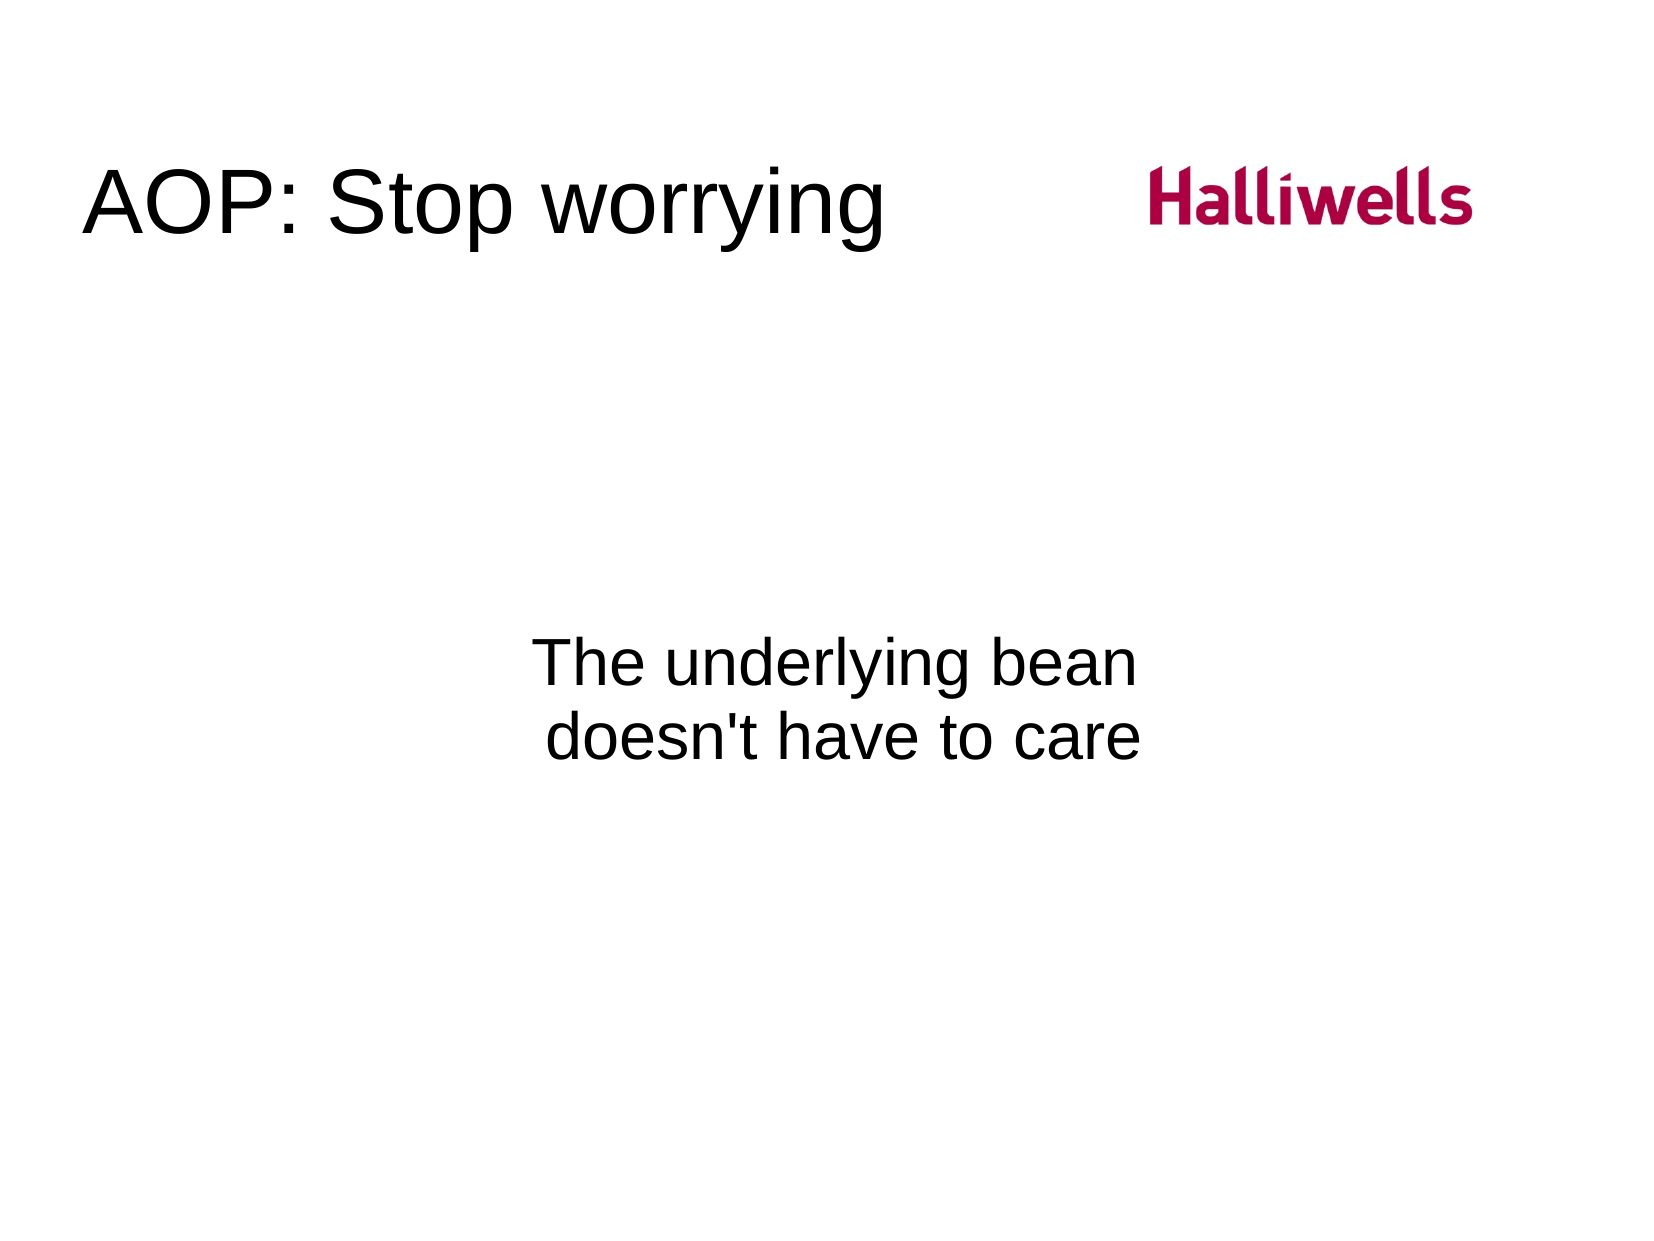

# AOP: Stop worrying
The underlying bean
doesn't have to care